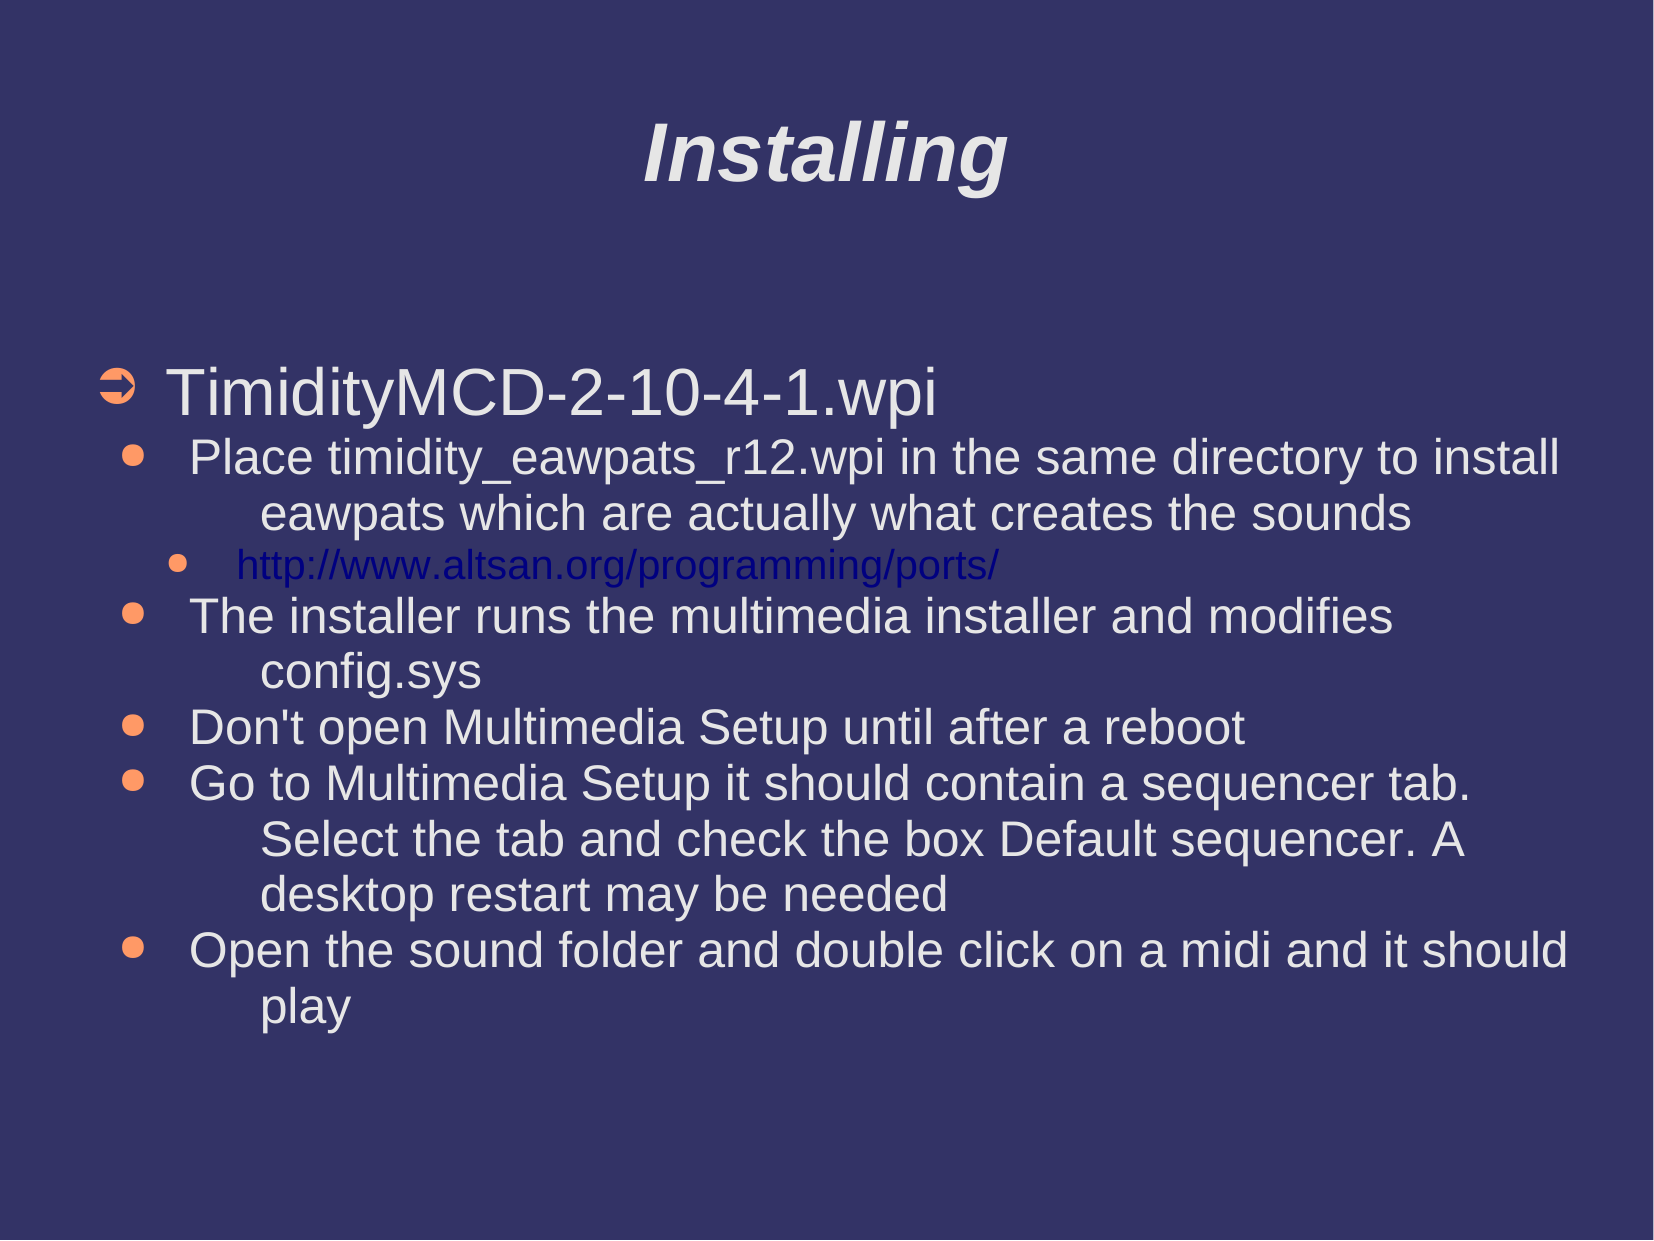

# Installing
TimidityMCD-2-10-4-1.wpi
Place timidity_eawpats_r12.wpi in the same directory to install eawpats which are actually what creates the sounds
http://www.altsan.org/programming/ports/
The installer runs the multimedia installer and modifies config.sys
Don't open Multimedia Setup until after a reboot
Go to Multimedia Setup it should contain a sequencer tab. Select the tab and check the box Default sequencer. A desktop restart may be needed
Open the sound folder and double click on a midi and it should play